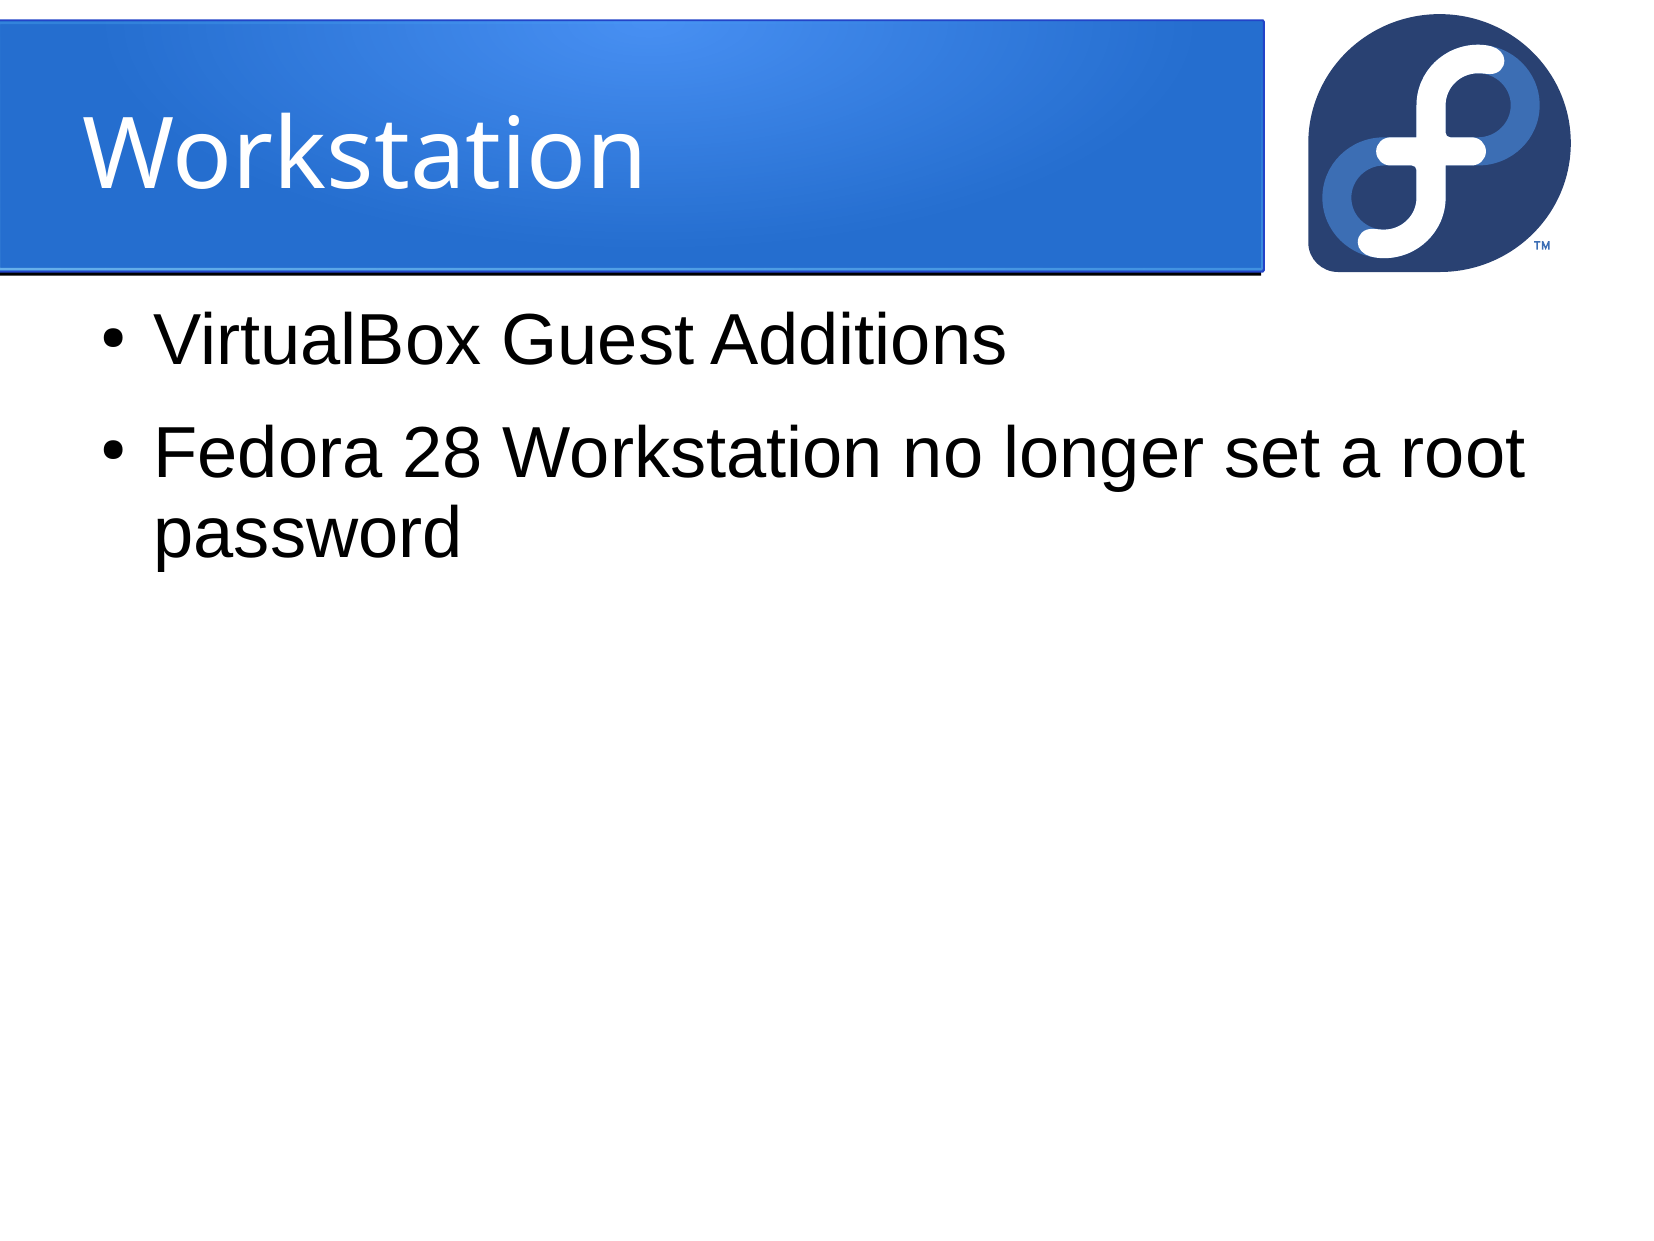

# Workstation
VirtualBox Guest Additions
Fedora 28 Workstation no longer set a root password